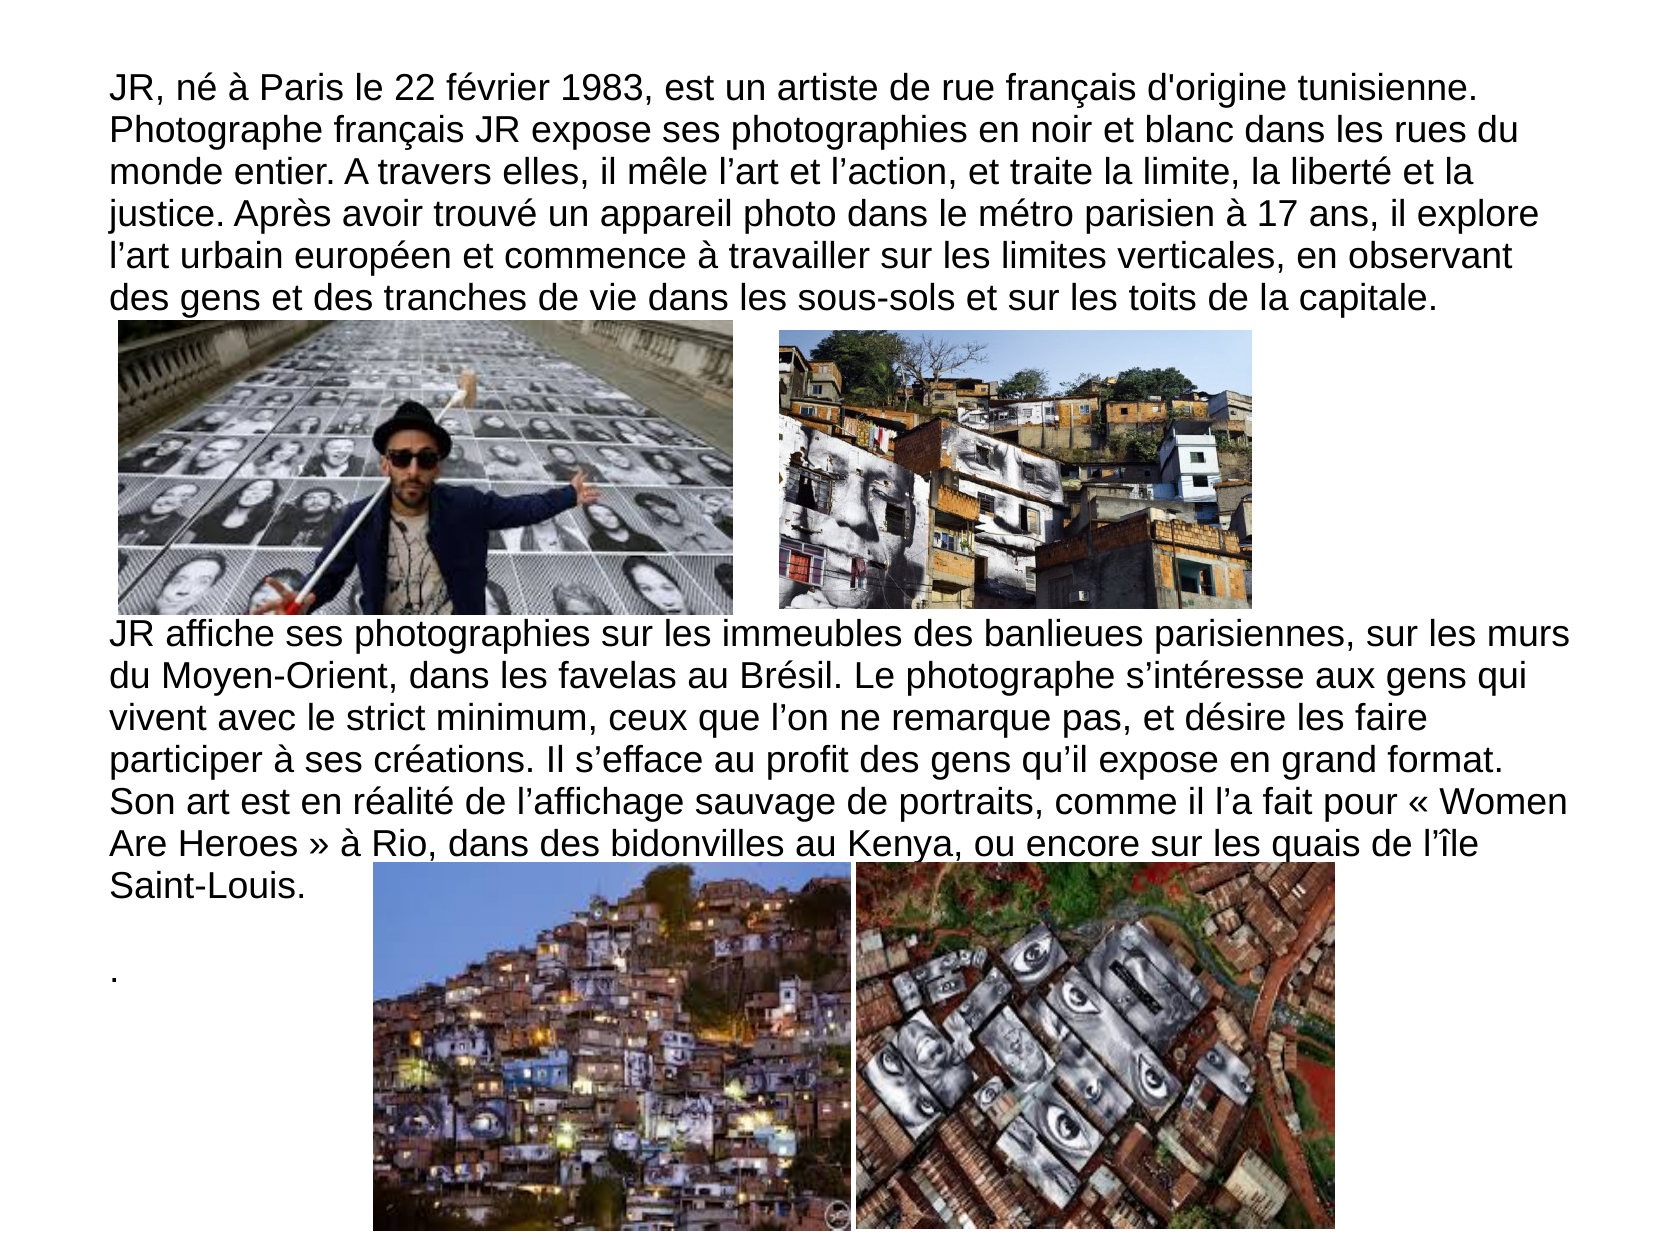

JR, né à Paris le 22 février 1983, est un artiste de rue français d'origine tunisienne.
Photographe français JR expose ses photographies en noir et blanc dans les rues du monde entier. A travers elles, il mêle l’art et l’action, et traite la limite, la liberté et la justice. Après avoir trouvé un appareil photo dans le métro parisien à 17 ans, il explore l’art urbain européen et commence à travailler sur les limites verticales, en observant des gens et des tranches de vie dans les sous-sols et sur les toits de la capitale.
JR affiche ses photographies sur les immeubles des banlieues parisiennes, sur les murs du Moyen-Orient, dans les favelas au Brésil. Le photographe s’intéresse aux gens qui vivent avec le strict minimum, ceux que l’on ne remarque pas, et désire les faire participer à ses créations. Il s’efface au profit des gens qu’il expose en grand format. Son art est en réalité de l’affichage sauvage de portraits, comme il l’a fait pour « Women Are Heroes » à Rio, dans des bidonvilles au Kenya, ou encore sur les quais de l’île Saint-Louis.
.